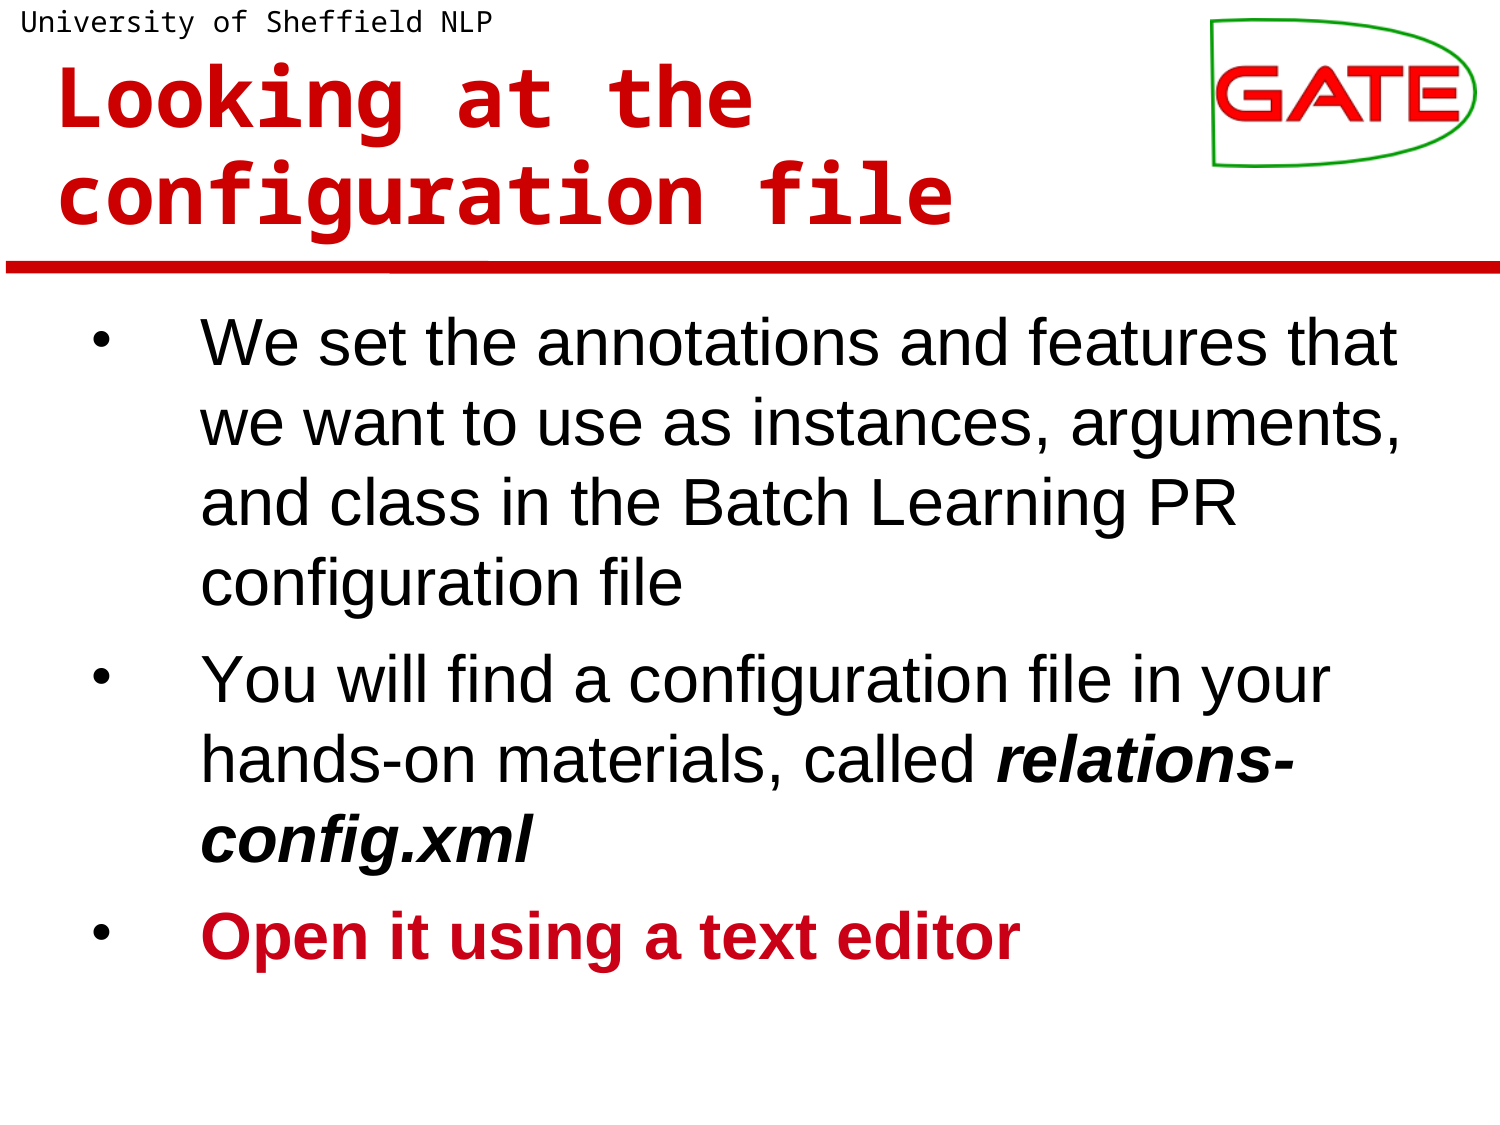

# Looking at the configuration file
We set the annotations and features that we want to use as instances, arguments, and class in the Batch Learning PR configuration file
You will find a configuration file in your hands-on materials, called relations-config.xml
Open it using a text editor